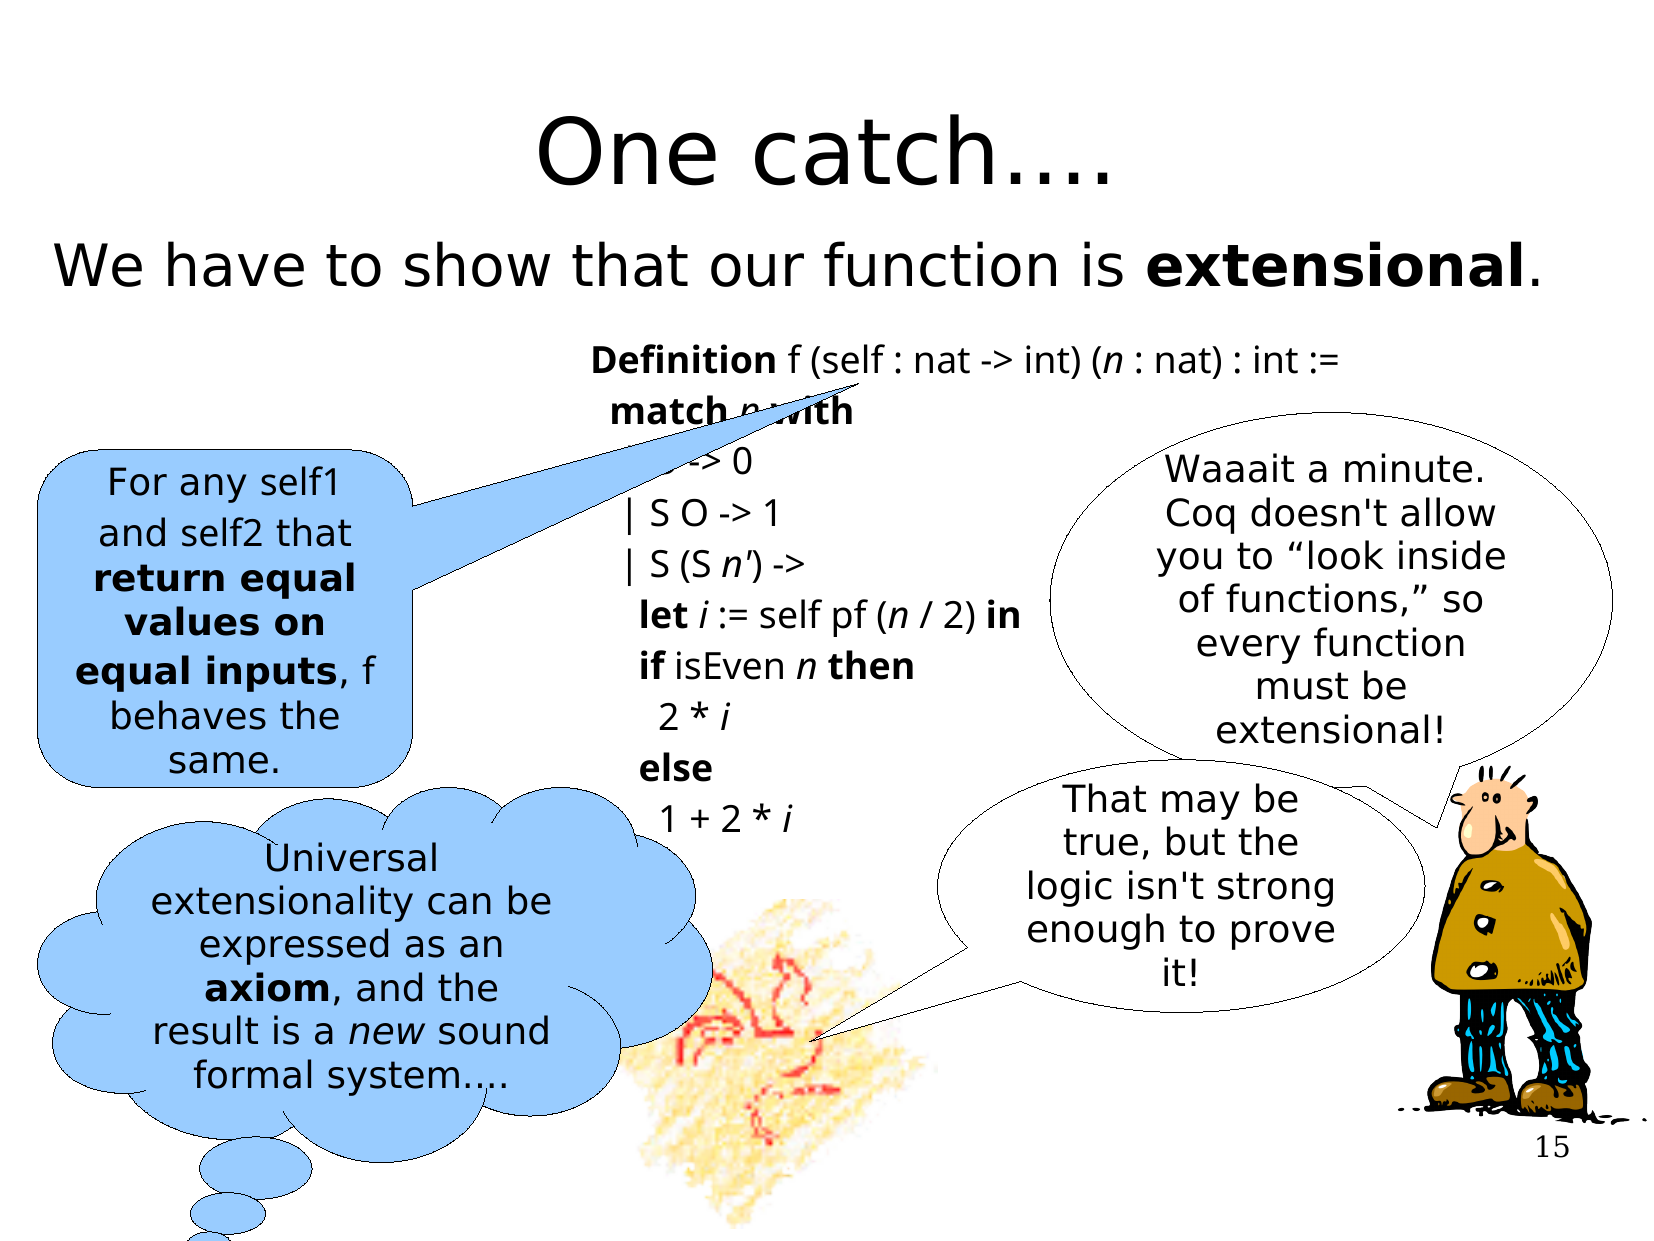

# One catch....
We have to show that our function is extensional.
Definition f (self : nat -> int) (n : nat) : int :=
 match n with
 | O -> 0
 | S O -> 1
 | S (S n') ->
 let i := self pf (n / 2) in
 if isEven n then
 2 * i
 else
 1 + 2 * i
 end.
Waaait a minute. Coq doesn't allow you to “look inside of functions,” so every function must be extensional!
Waaait a minute. Coq doesn't allow you to “look inside of functions,” so every function must be extensional!
For any self1 and self2 that return equal values on equal inputs, f behaves the same.
That may be true, but the logic isn't strong enough to prove it!
Universal extensionality can be expressed as an axiom, and the result is a new sound formal system....
15